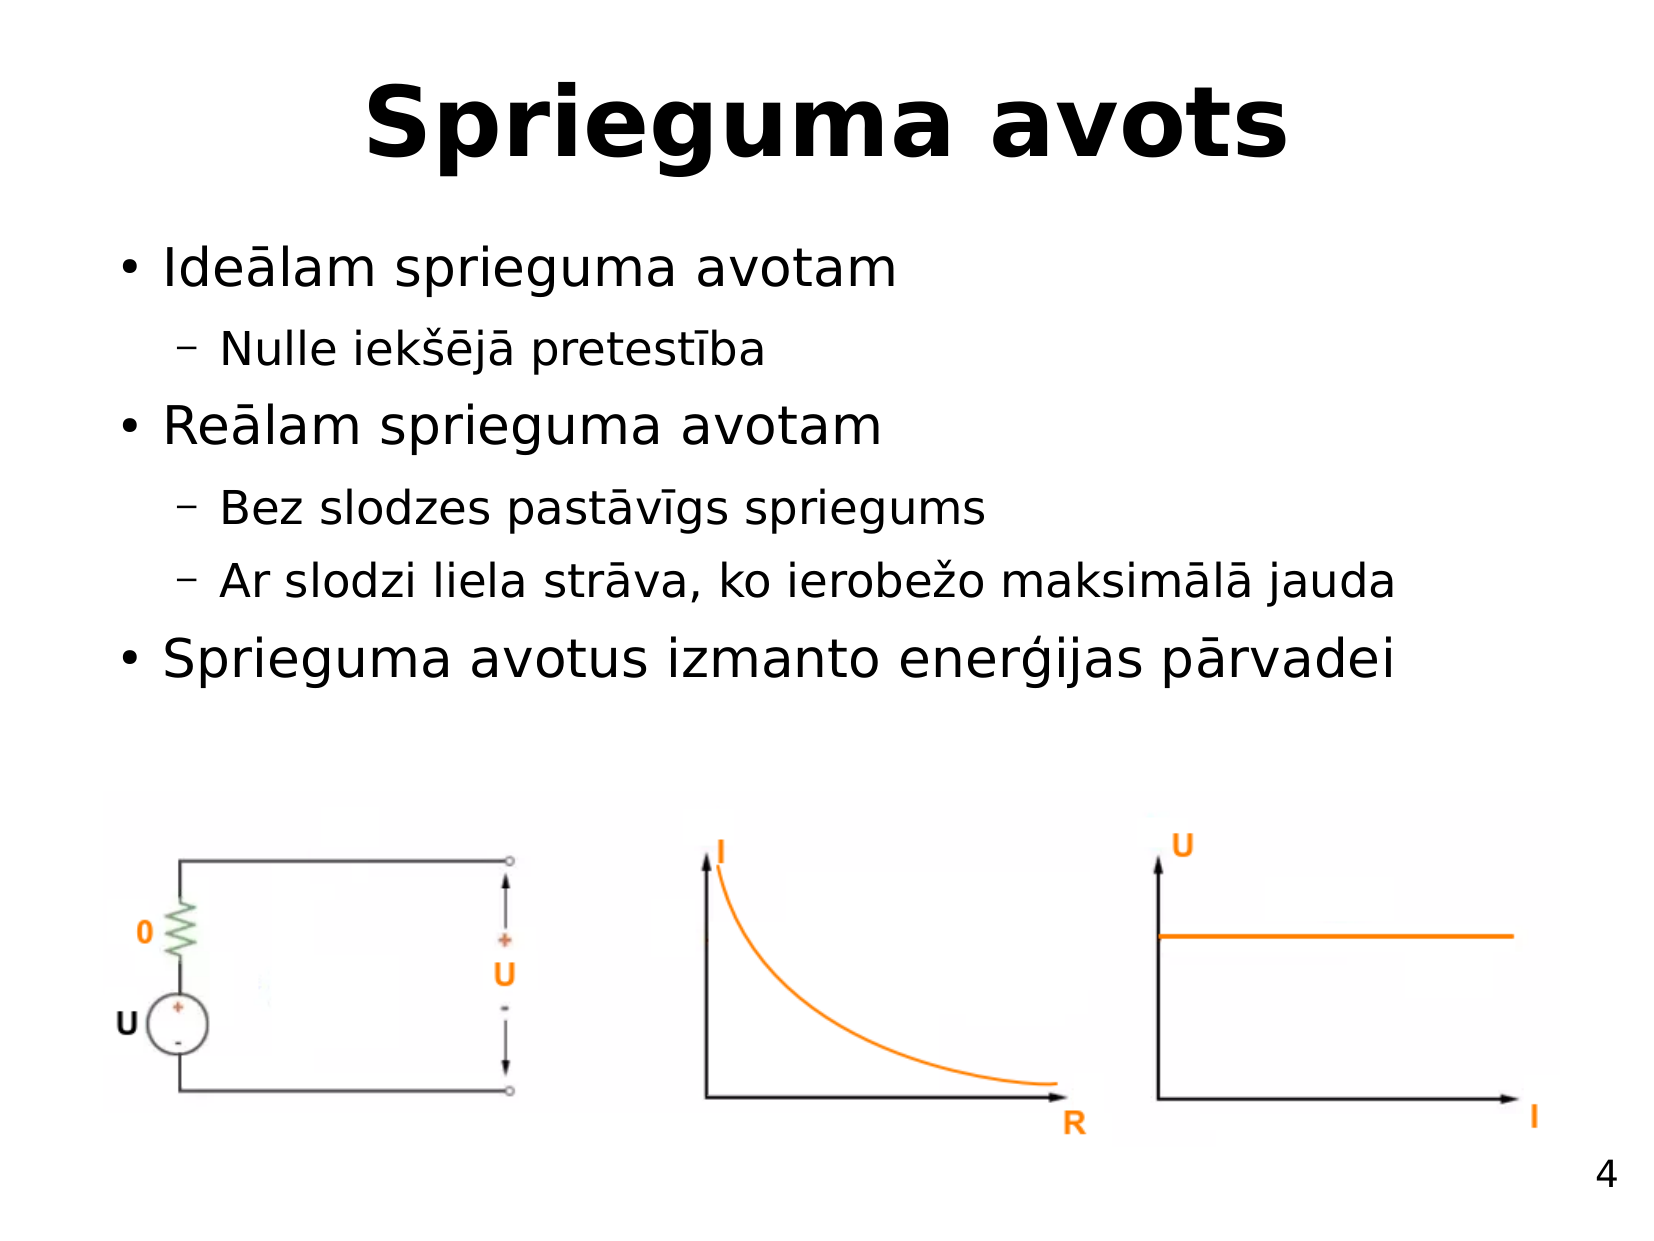

# Sprieguma avots
Ideālam sprieguma avotam
Nulle iekšējā pretestība
Reālam sprieguma avotam
Bez slodzes pastāvīgs spriegums
Ar slodzi liela strāva, ko ierobežo maksimālā jauda
Sprieguma avotus izmanto enerģijas pārvadei